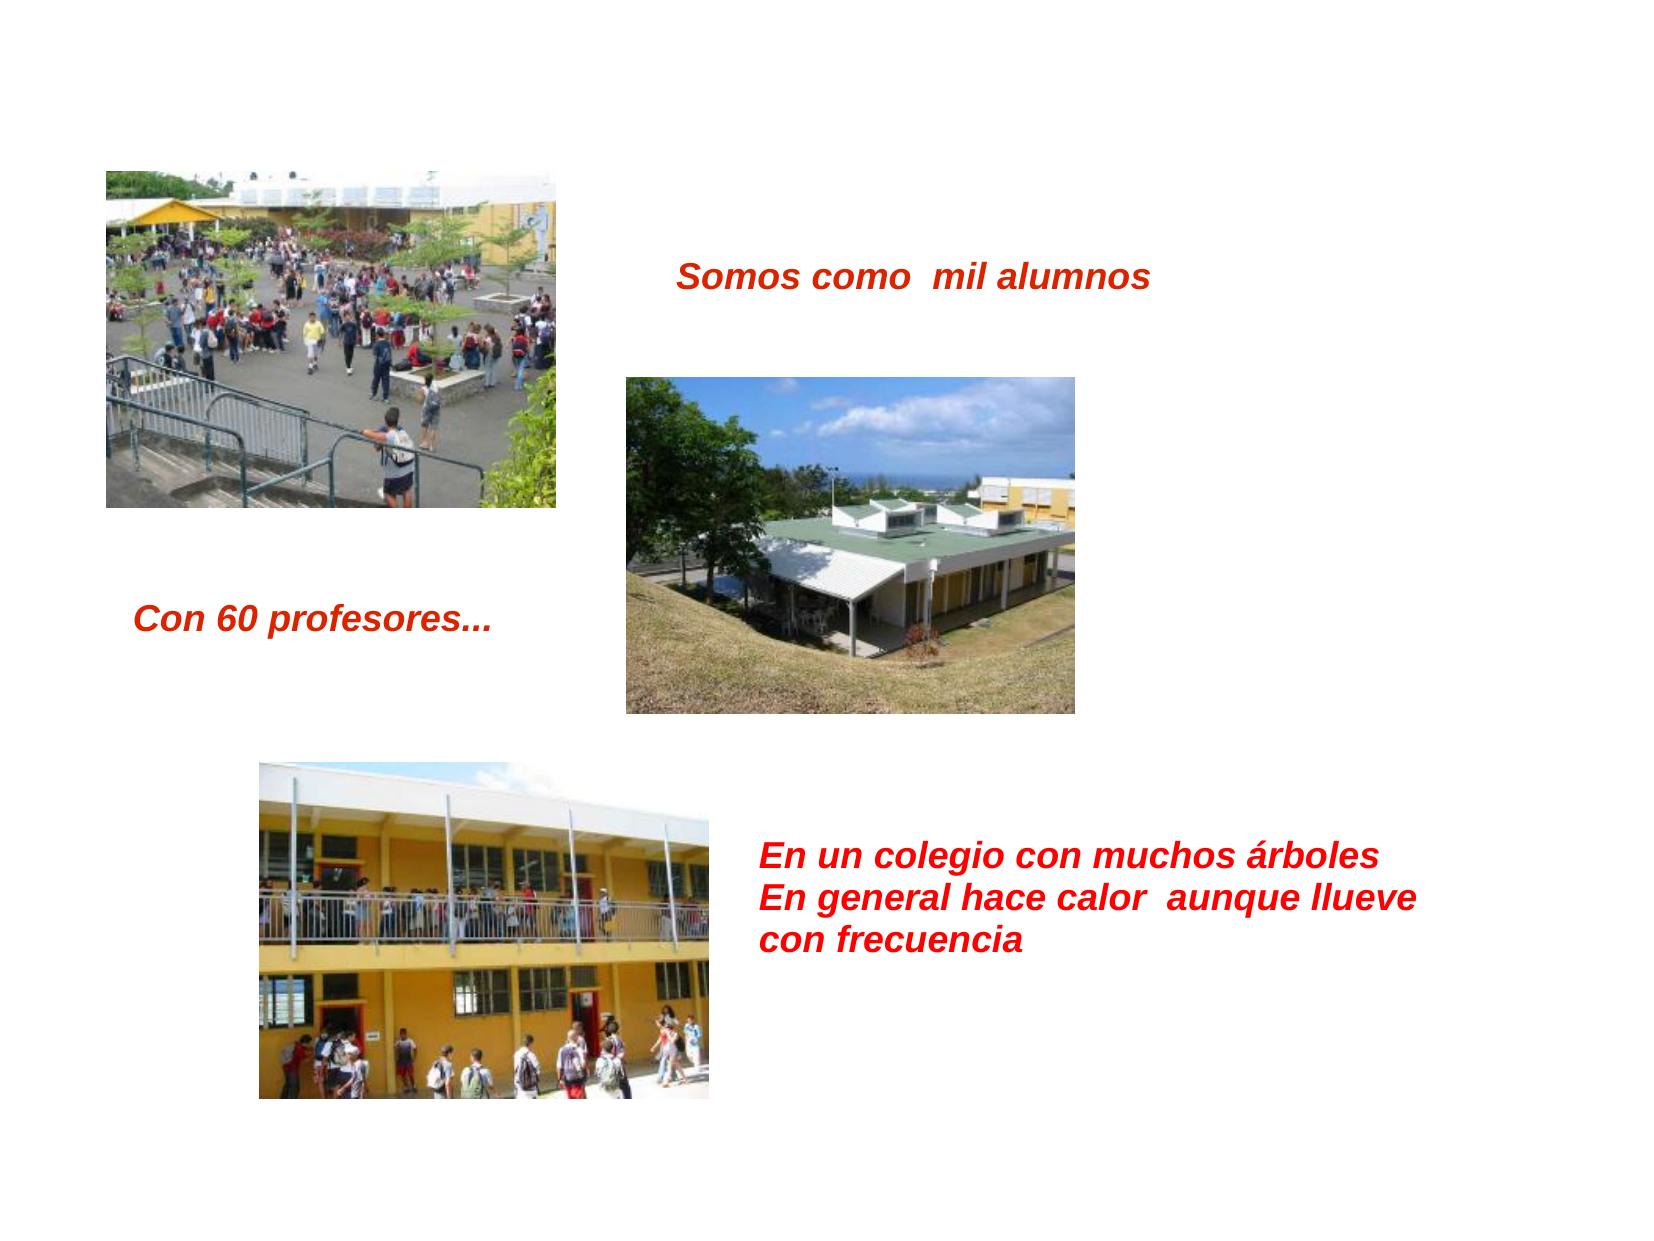

Somos como mil alumnos
Con 60 profesores...
En un colegio con muchos árboles
En general hace calor aunque llueve
con frecuencia